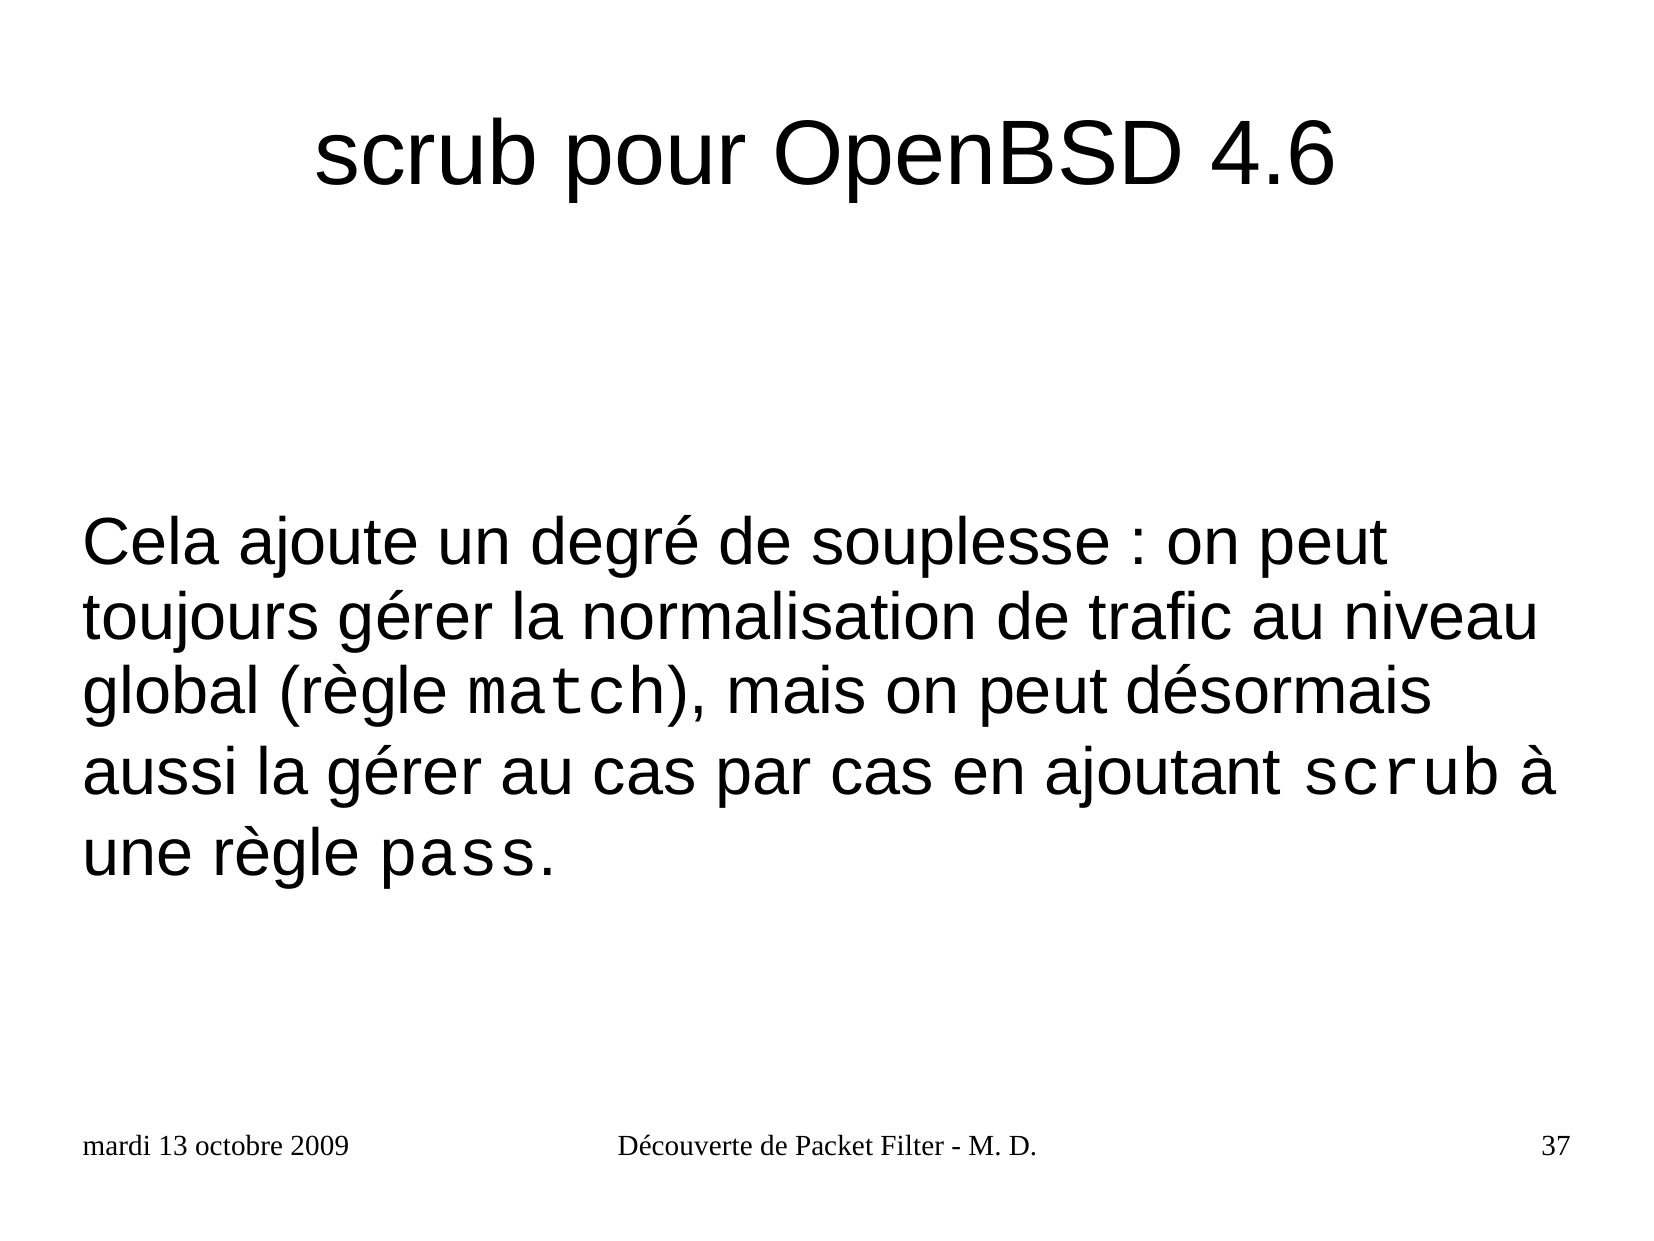

# scrub pour OpenBSD 4.6
Cela ajoute un degré de souplesse : on peut toujours gérer la normalisation de trafic au niveau global (règle match), mais on peut désormais aussi la gérer au cas par cas en ajoutant scrub à une règle pass.
mardi 13 octobre 2009
Découverte de Packet Filter - M. D.
37